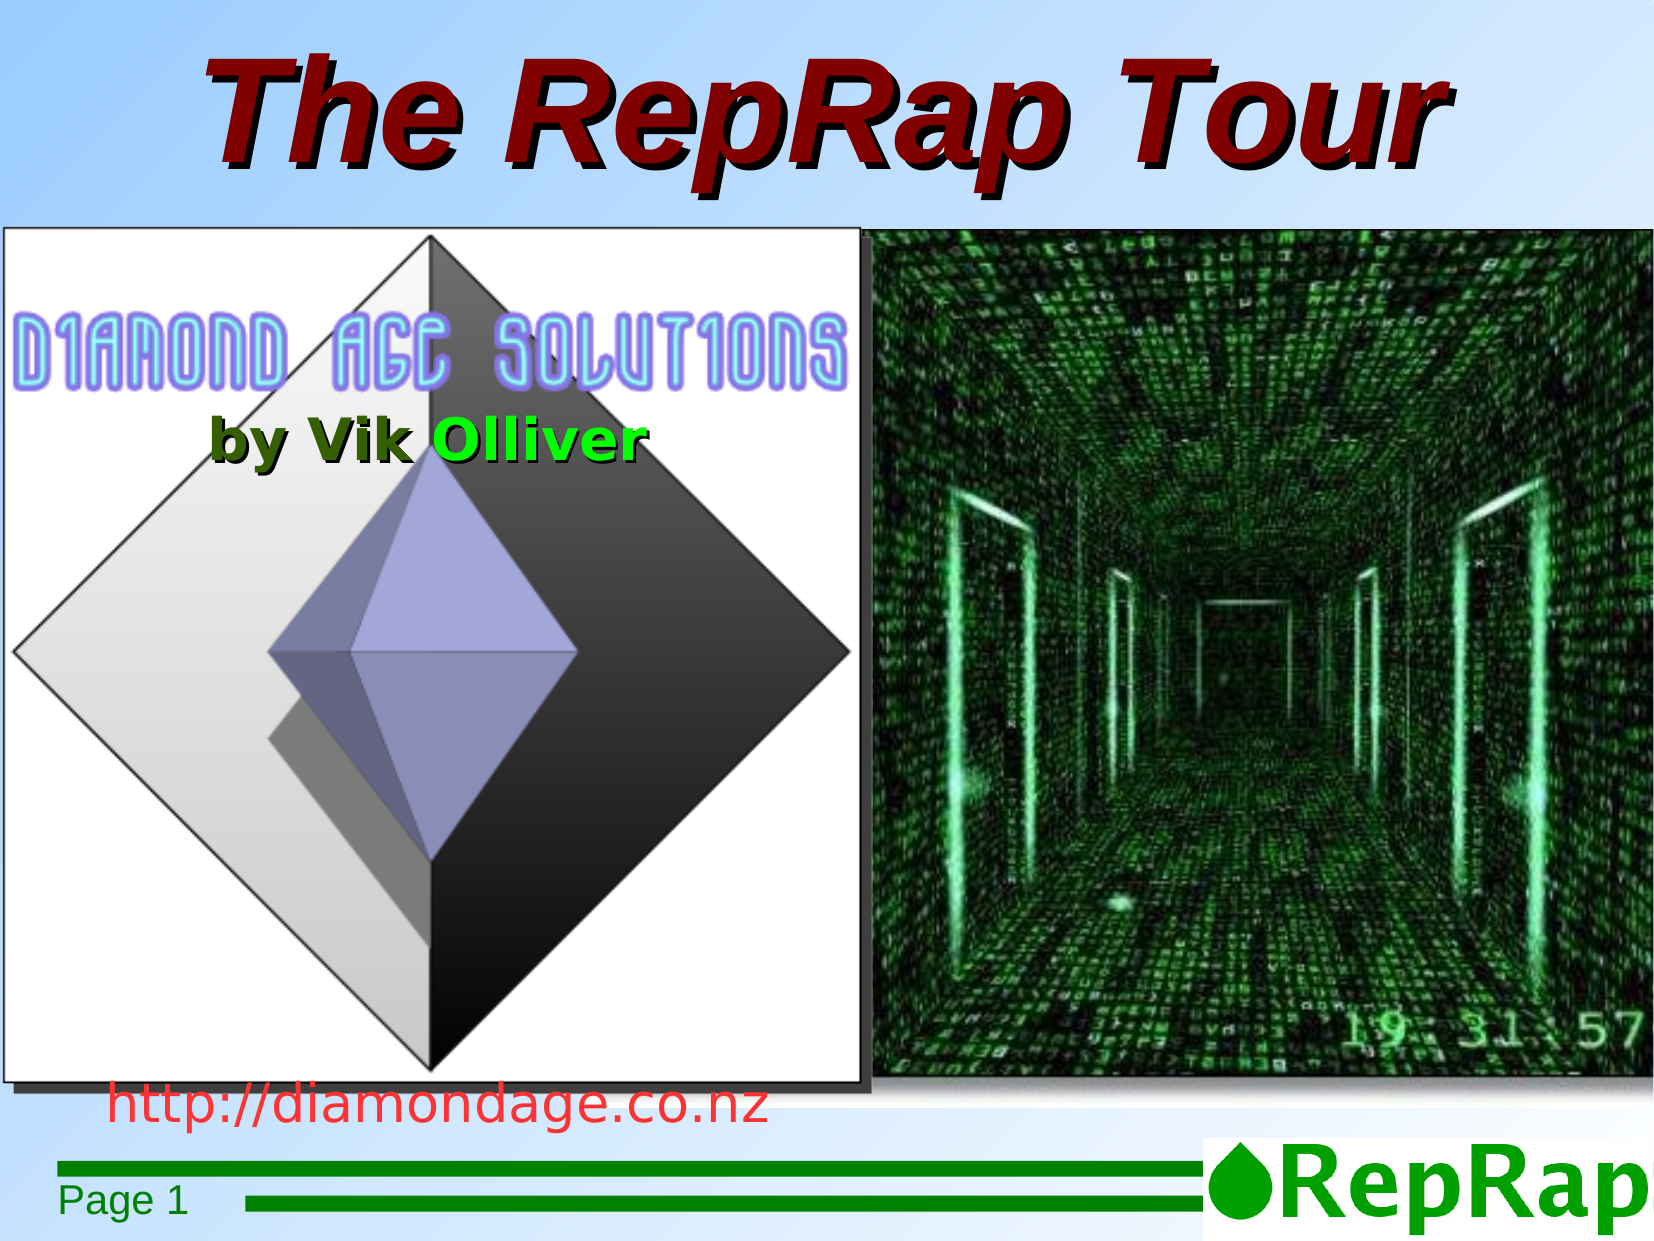

The RepRap Tour
# by Vik Olliver
http://diamondage.co.nz